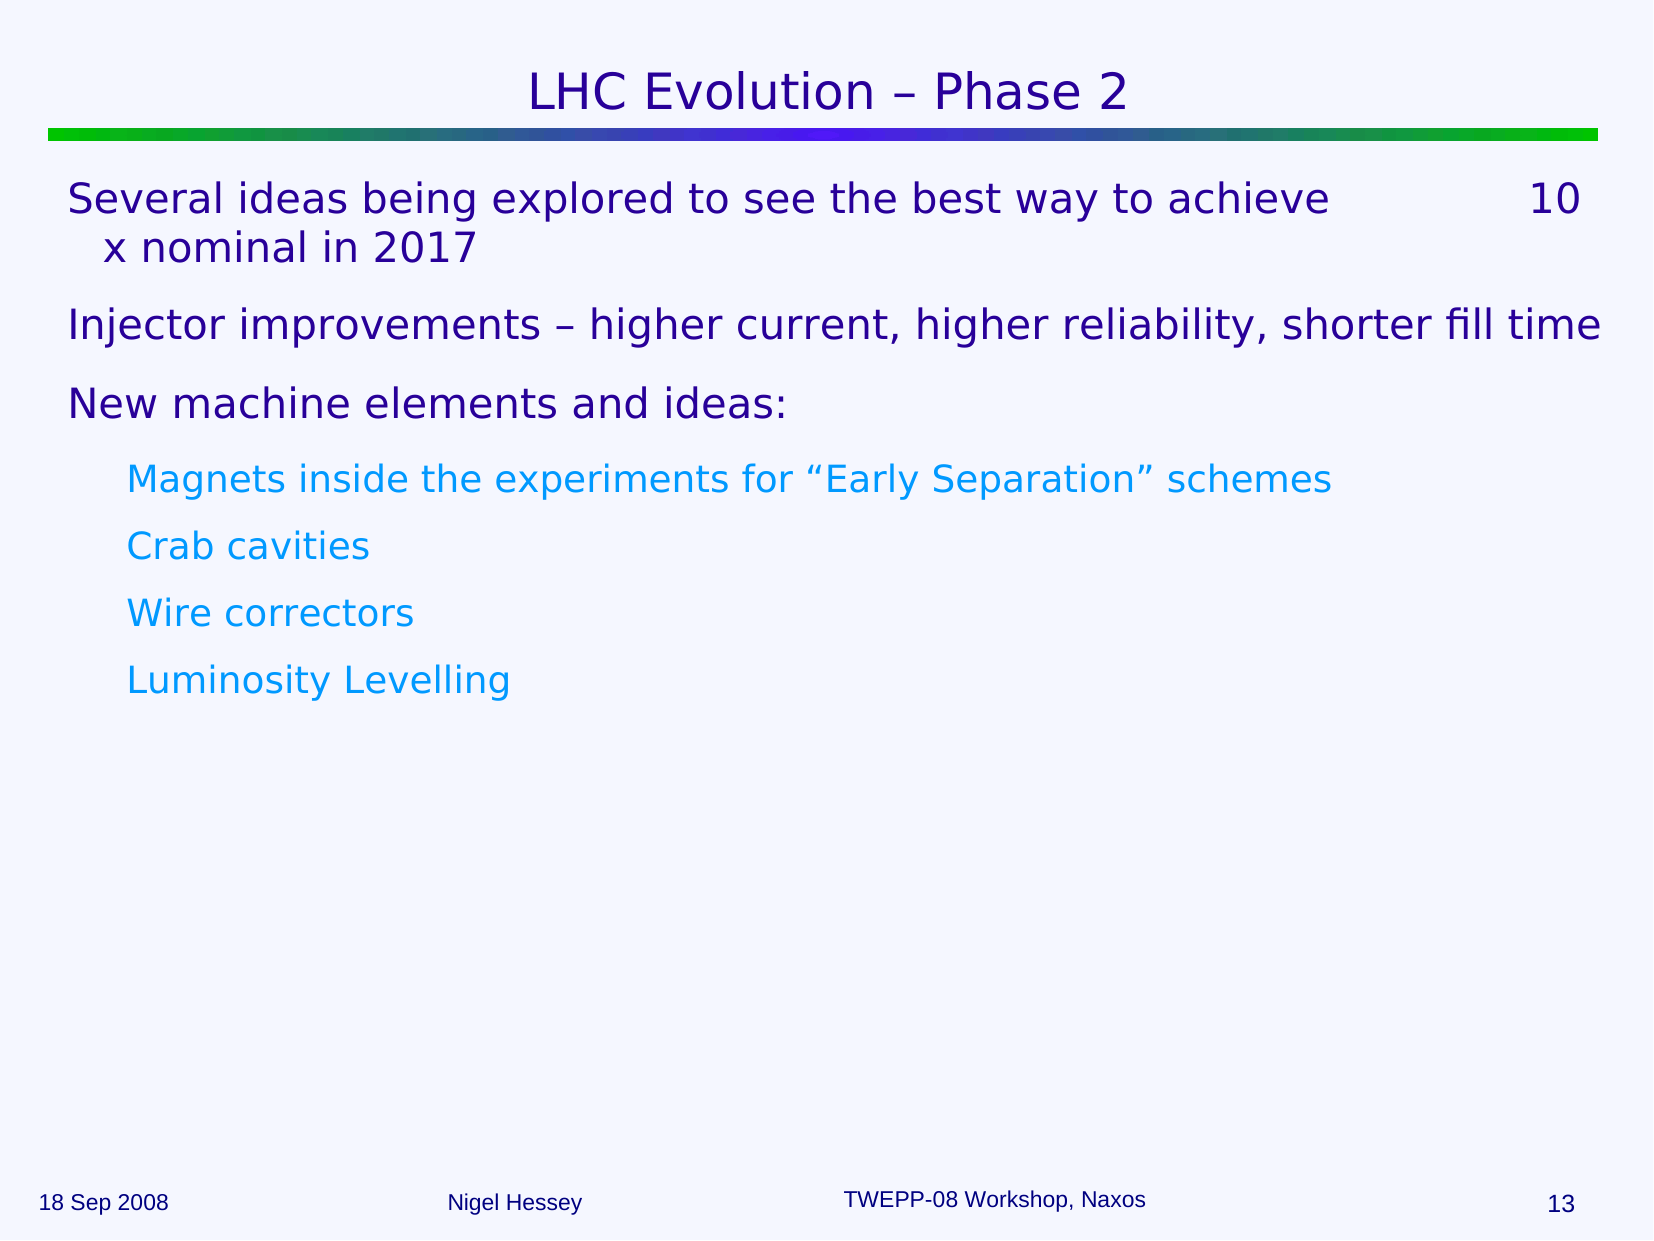

# LHC Evolution – Phase 2
Several ideas being explored to see the best way to achieve 10 x nominal in 2017
Injector improvements – higher current, higher reliability, shorter fill time
New machine elements and ideas:
Magnets inside the experiments for “Early Separation” schemes
Crab cavities
Wire correctors
Luminosity Levelling